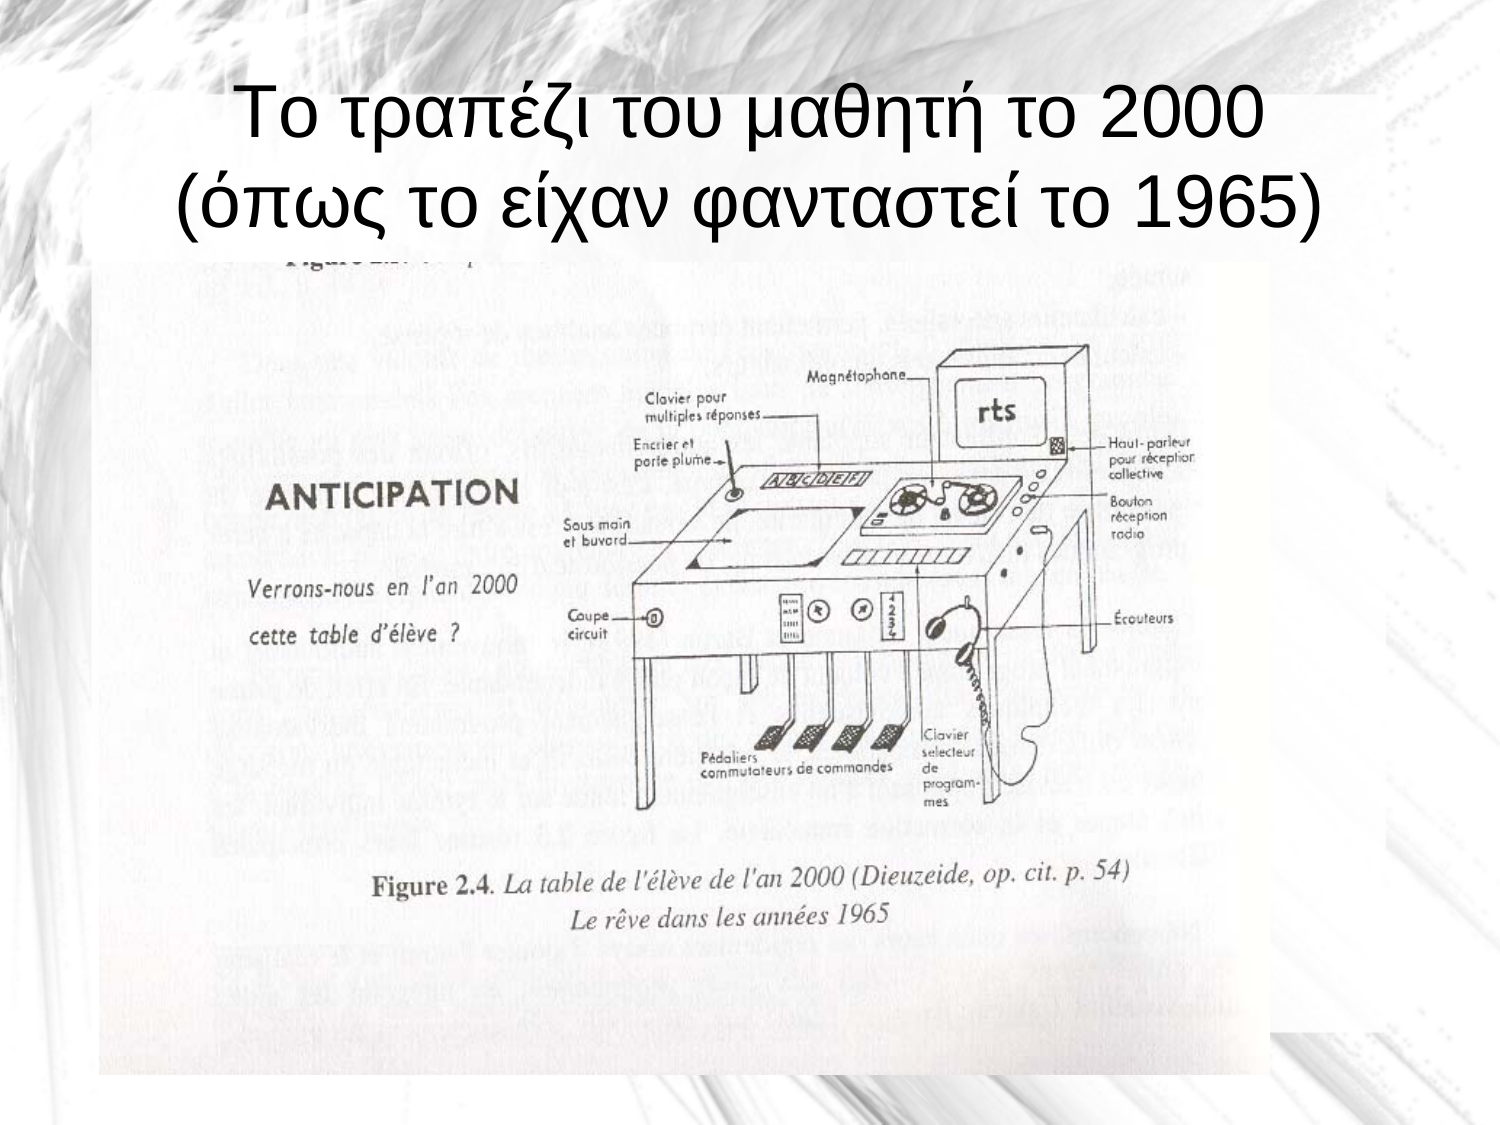

# Το τραπέζι του μαθητή το 2000 (όπως το είχαν φανταστεί το 1965)